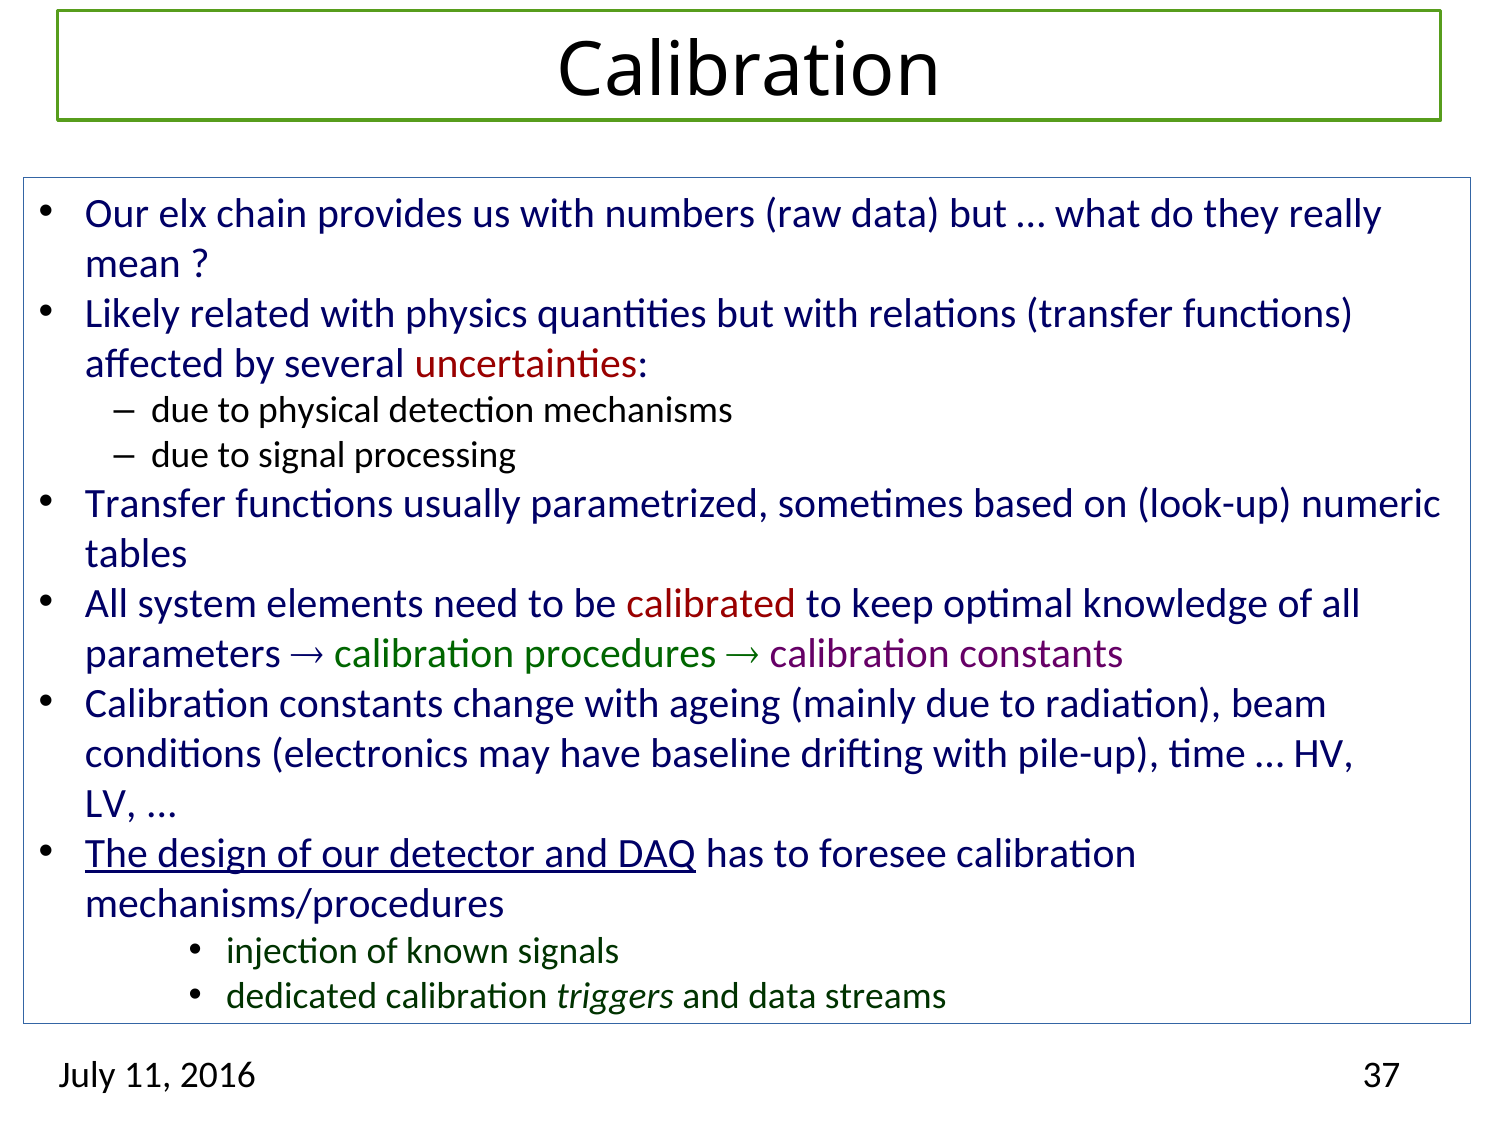

# Calibration
Our elx chain provides us with numbers (raw data) but … what do they really mean ?
Likely related with physics quantities but with relations (transfer functions) affected by several uncertainties:
due to physical detection mechanisms
due to signal processing
Transfer functions usually parametrized, sometimes based on (look-up) numeric tables
All system elements need to be calibrated to keep optimal knowledge of all parameters  calibration procedures  calibration constants
Calibration constants change with ageing (mainly due to radiation), beam conditions (electronics may have baseline drifting with pile-up), time … HV, LV, ...
The design of our detector and DAQ has to foresee calibration mechanisms/procedures
injection of known signals
dedicated calibration triggers and data streams
37